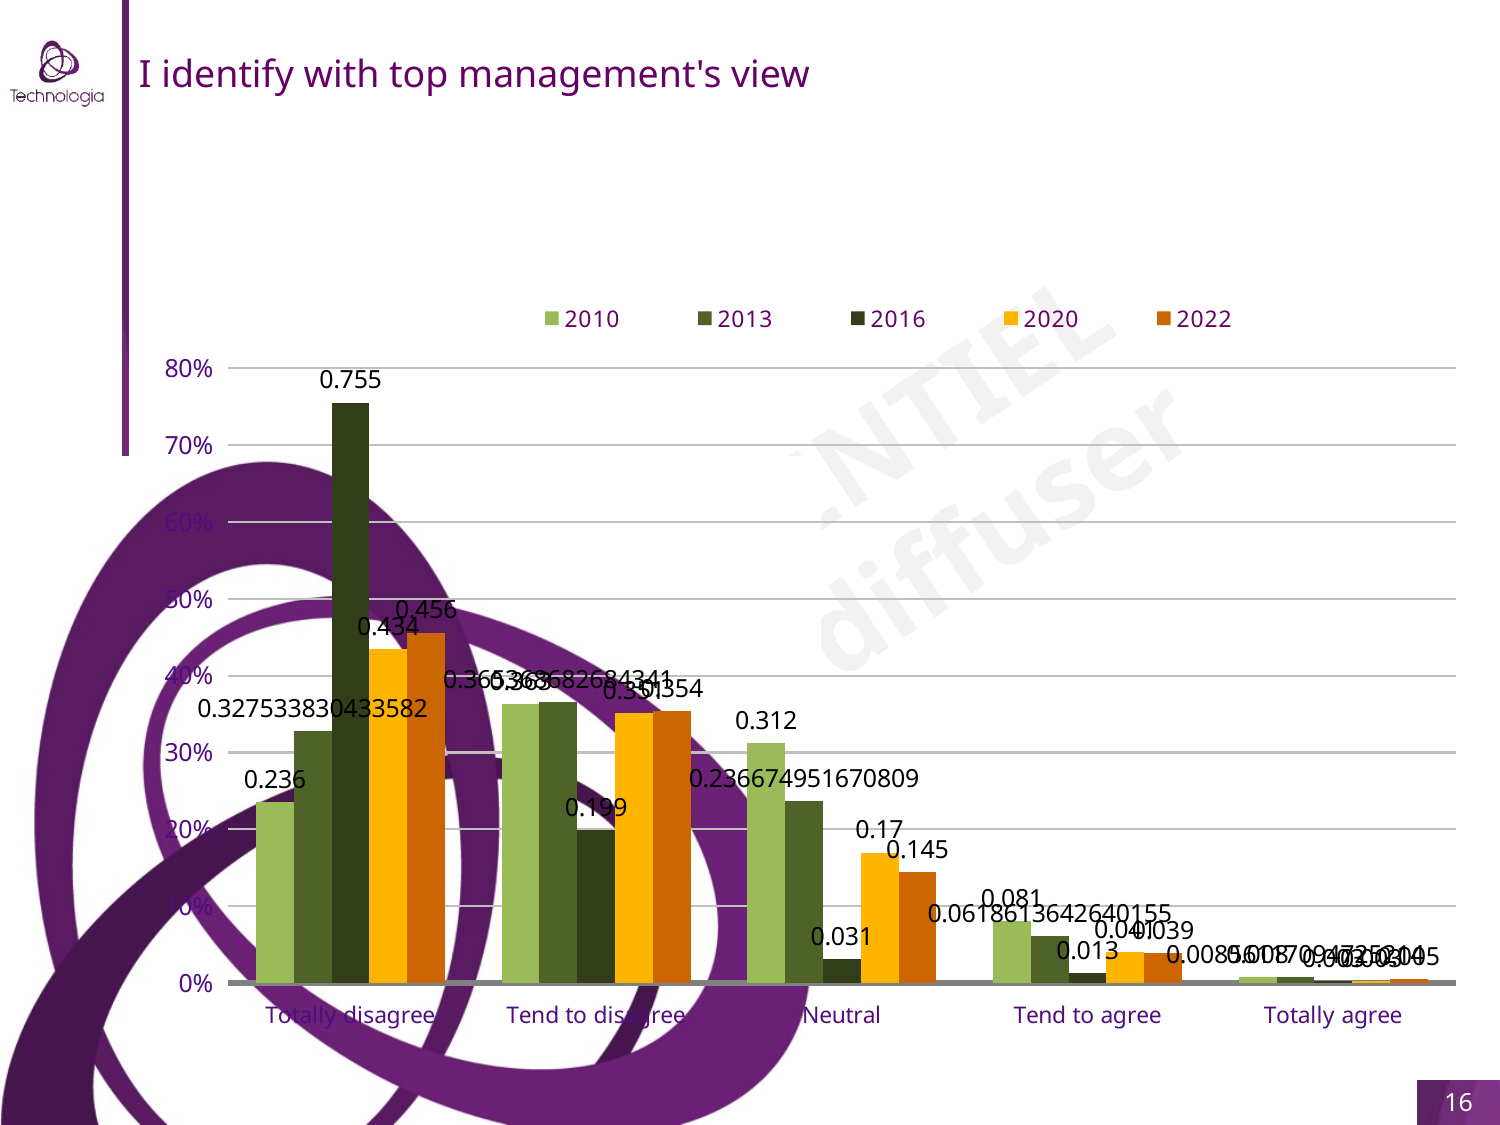

# I identify with top management's view
### Chart
| Category | 2010 | 2013 | 2016 | 2020 | 2022 |
|---|---|---|---|---|---|
| Totally disagree | 0.236 | 0.327533830433582 | 0.755 | 0.434 | 0.456 |
| Tend to disagree | 0.363 | 0.365368682684341 | 0.199 | 0.351 | 0.354 |
| Neutral | 0.312 | 0.236674951670809 | 0.031 | 0.17 | 0.145 |
| Tend to agree | 0.081 | 0.0618613642640155 | 0.013 | 0.041 | 0.039 |
| Totally agree | 0.008 | 0.00856117094725214 | 0.003 | 0.003 | 0.005 |